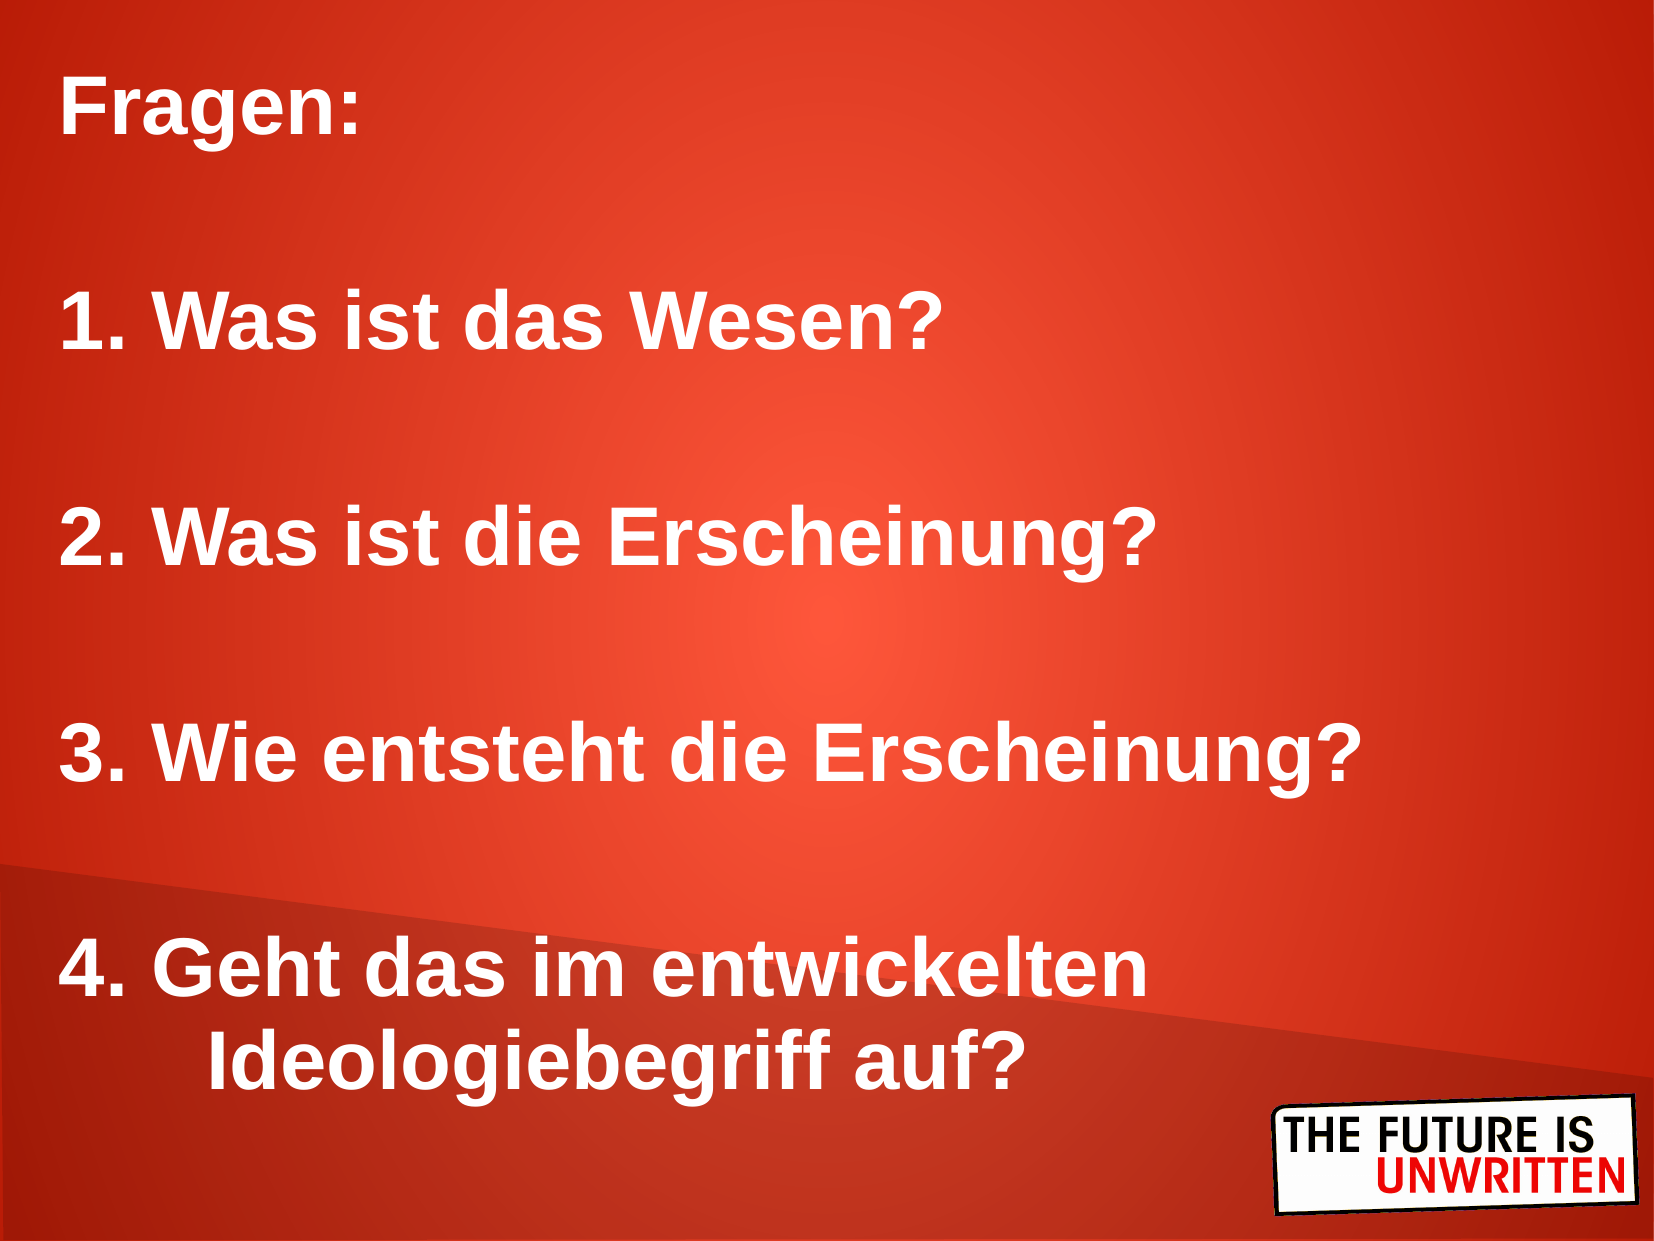

# Fragen:
1. Was ist das Wesen?
2. Was ist die Erscheinung?
3. Wie entsteht die Erscheinung?
4. Geht das im entwickelten 			 				Ideologiebegriff auf?